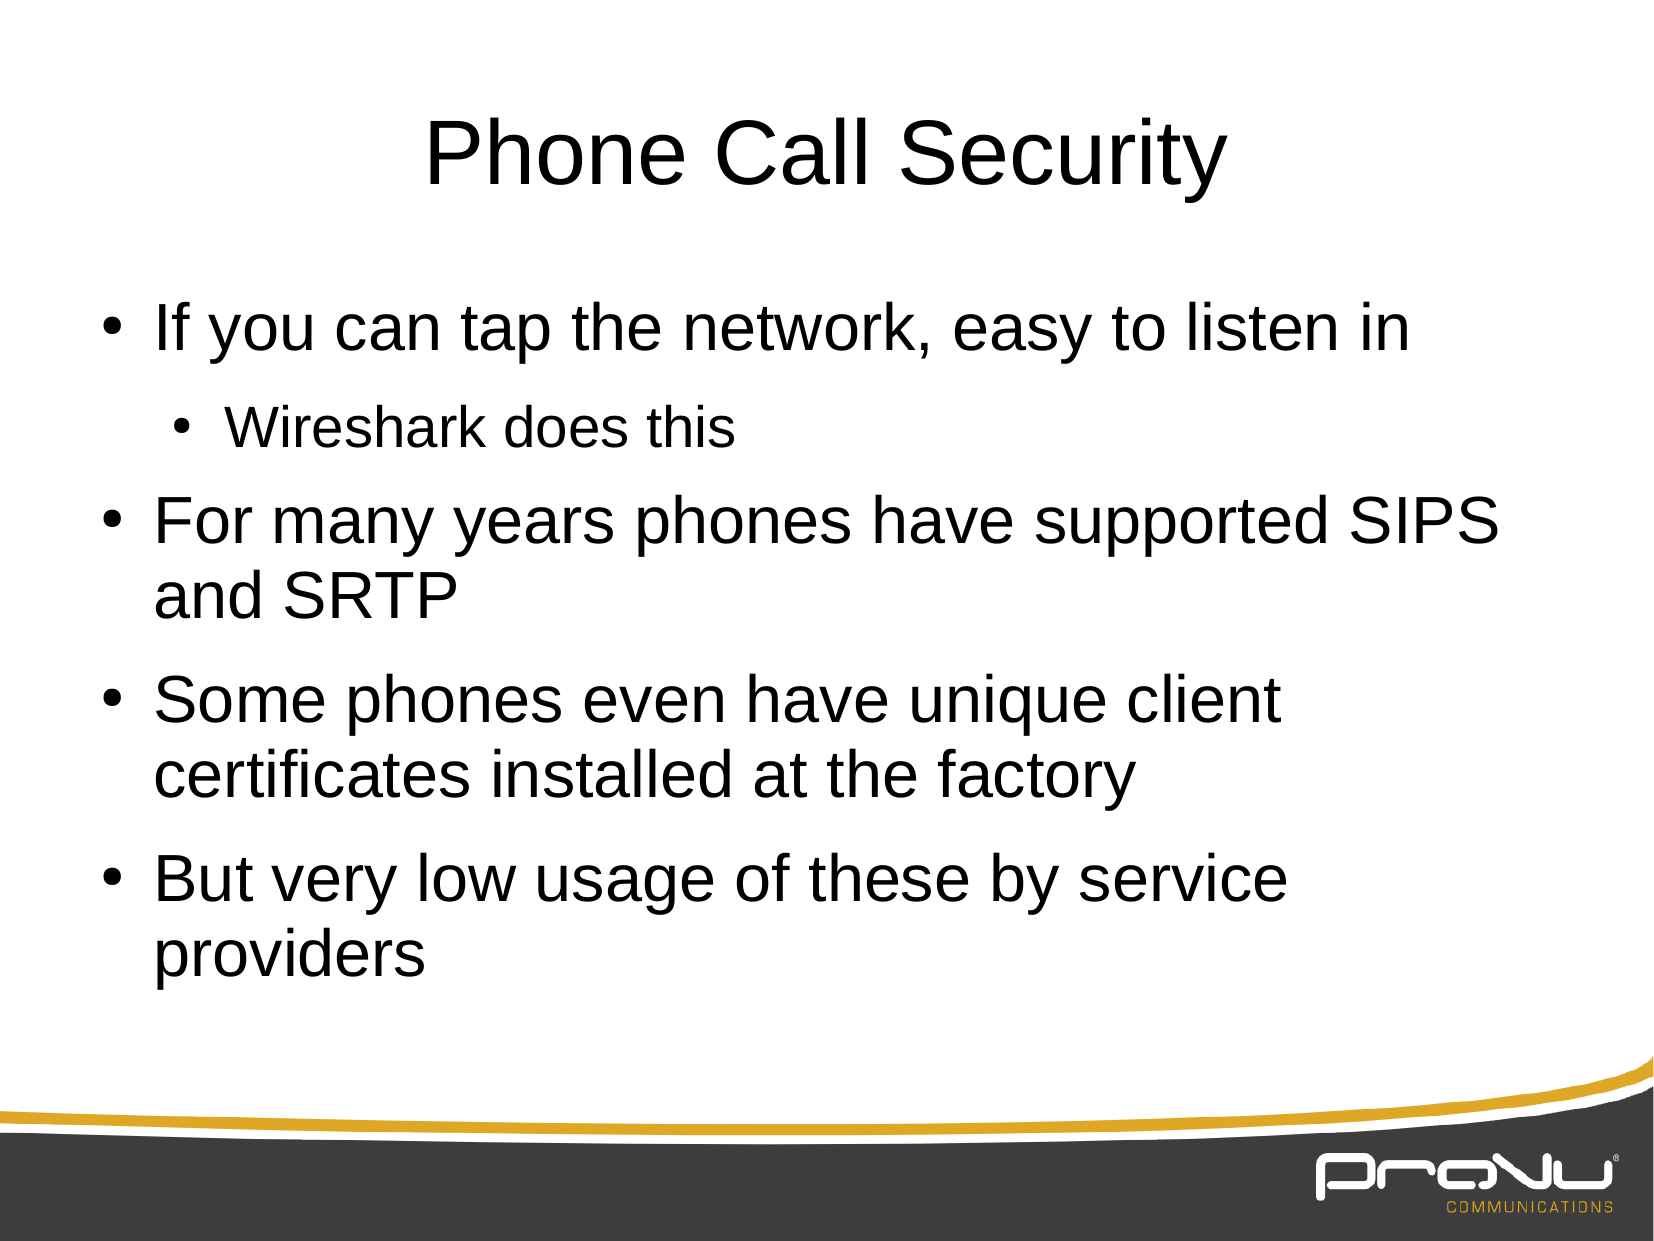

# Phone Call Security
If you can tap the network, easy to listen in
Wireshark does this
For many years phones have supported SIPS and SRTP
Some phones even have unique client certificates installed at the factory
But very low usage of these by service providers